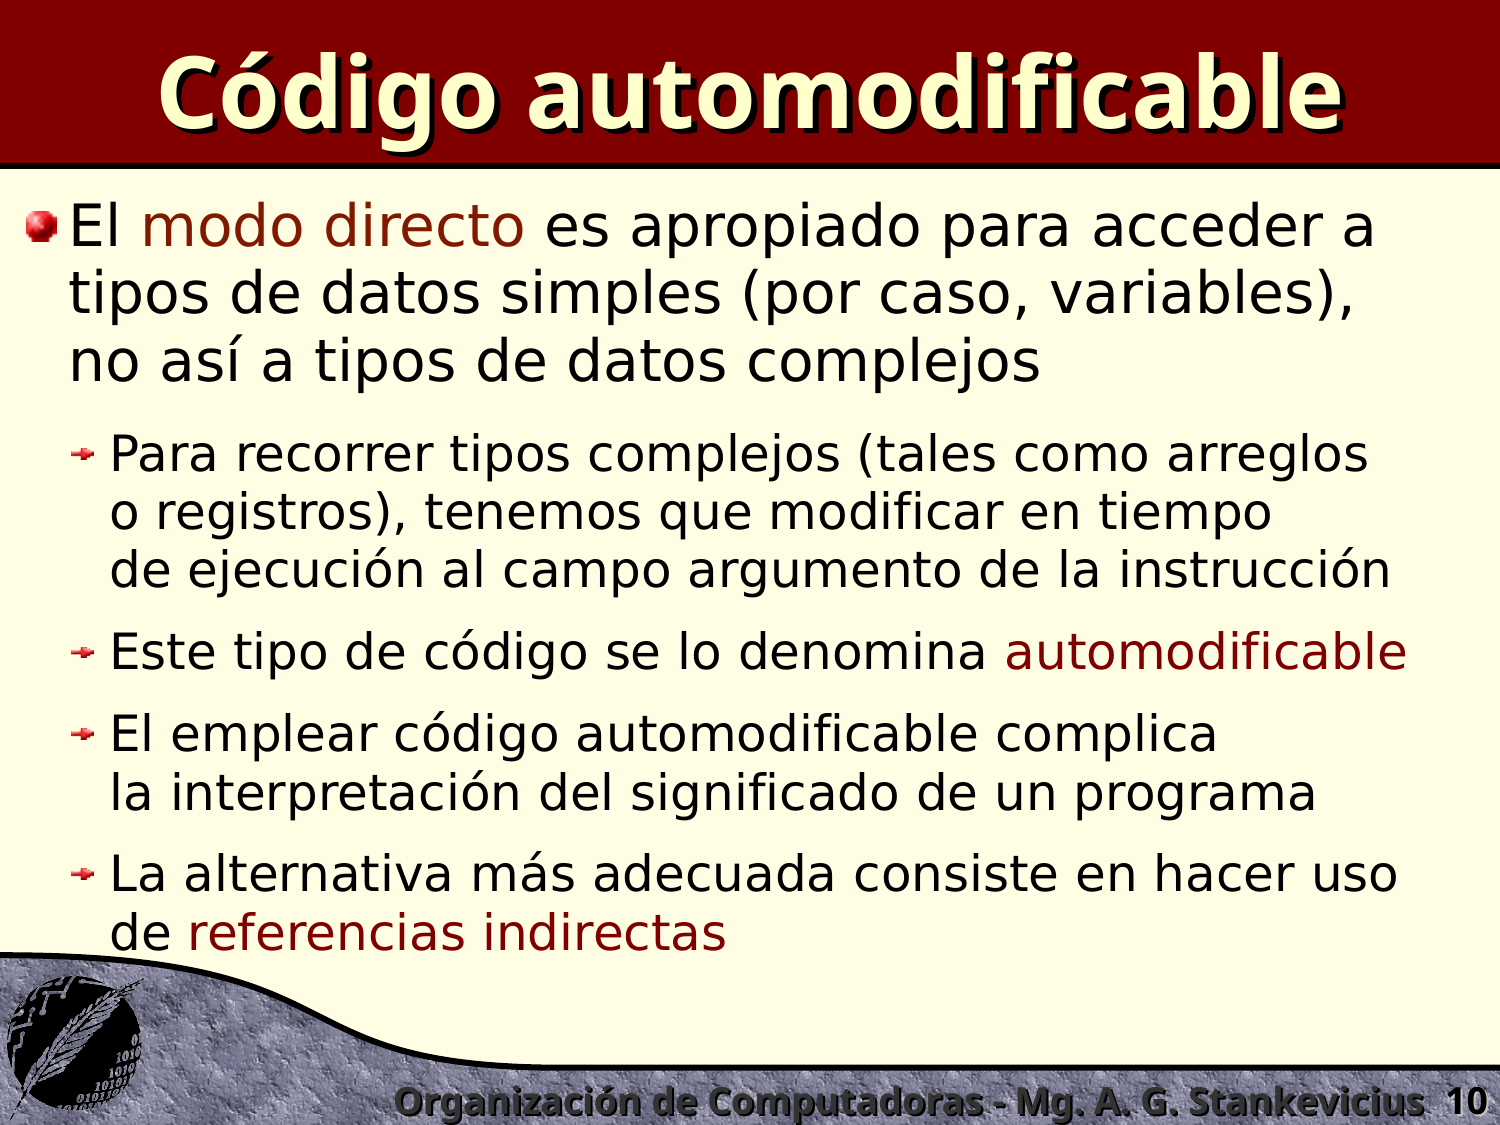

# Código automodificable
El modo directo es apropiado para acceder a
tipos de datos simples (por caso, variables),
no así a tipos de datos complejos
Para recorrer tipos complejos (tales como arreglos
o registros), tenemos que modificar en tiempo
de ejecución al campo argumento de la instrucción
Este tipo de código se lo denomina automodificable
El emplear código automodificable complica
la interpretación del significado de un programa
La alternativa más adecuada consiste en hacer uso
de referencias indirectas
10